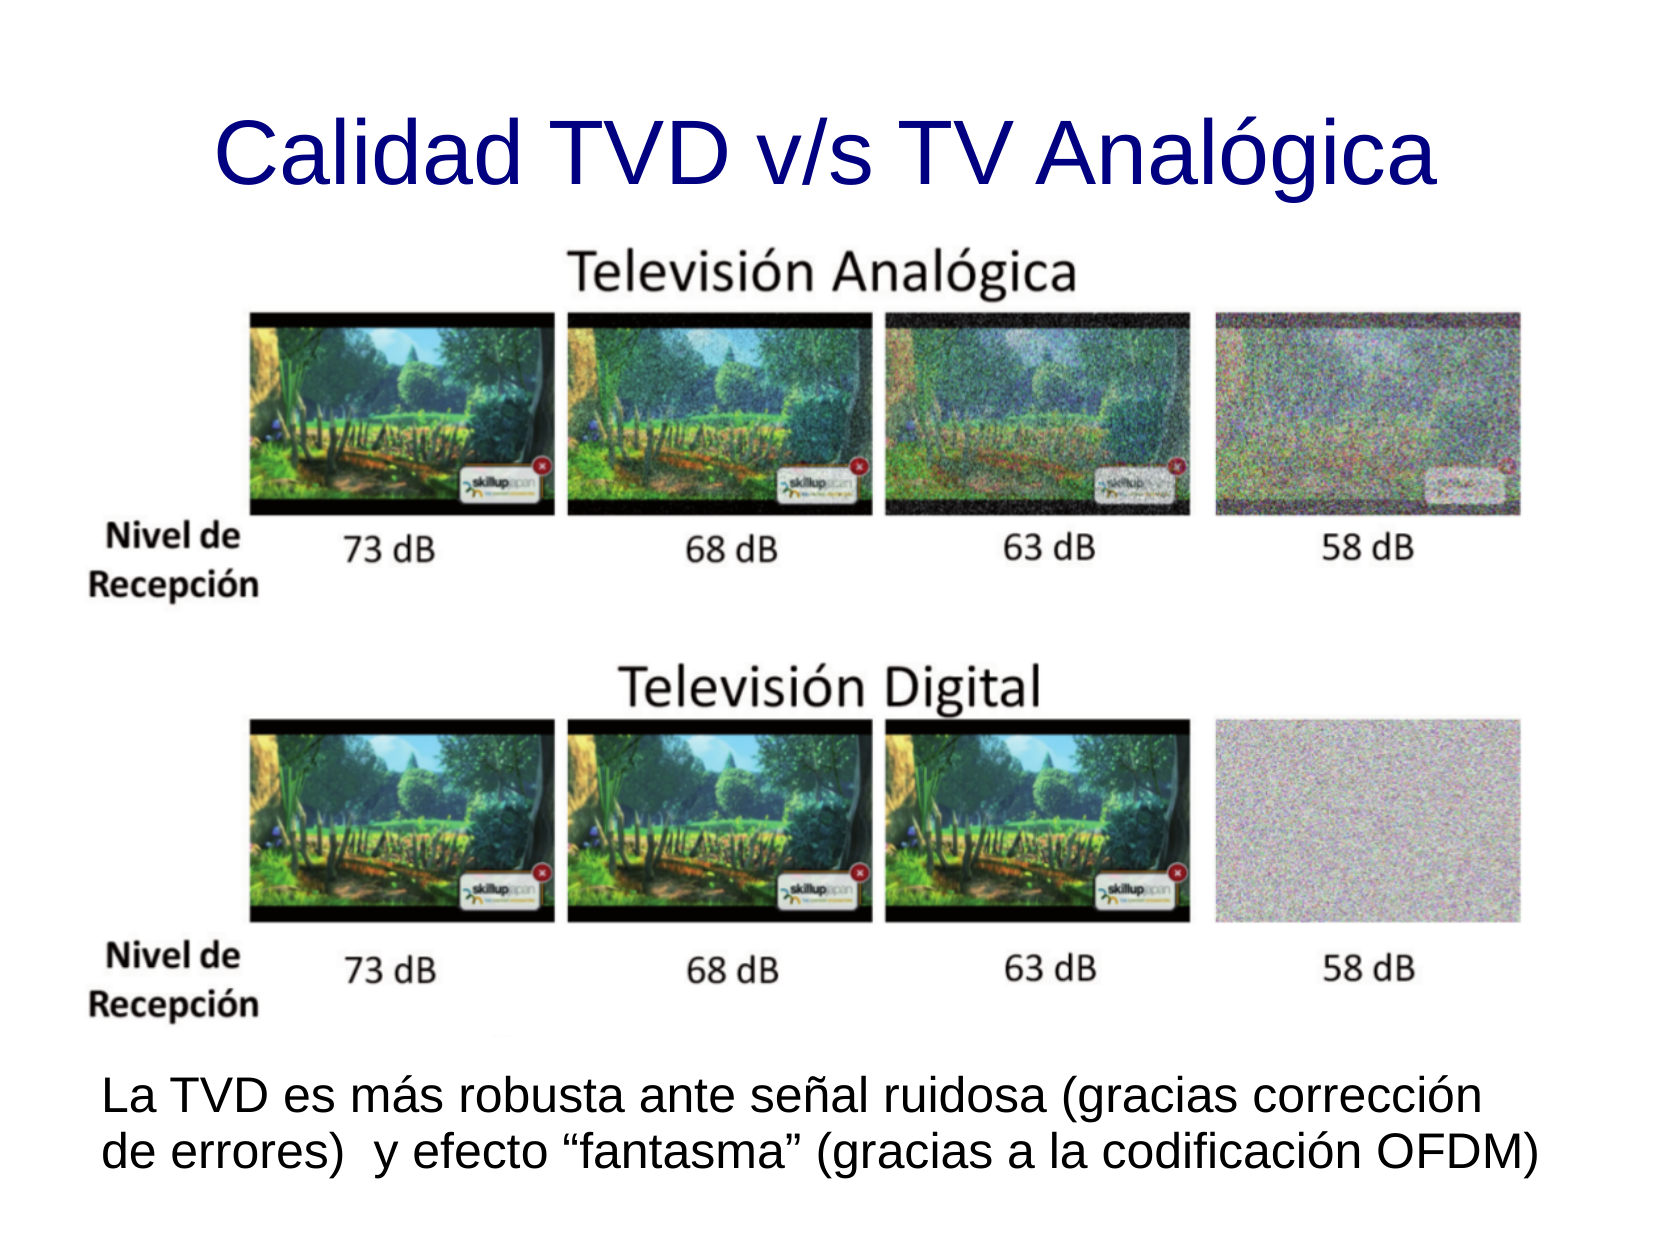

# Calidad TVD v/s TV Analógica
La TVD es más robusta ante señal ruidosa (gracias corrección
de errores) y efecto “fantasma” (gracias a la codificación OFDM)